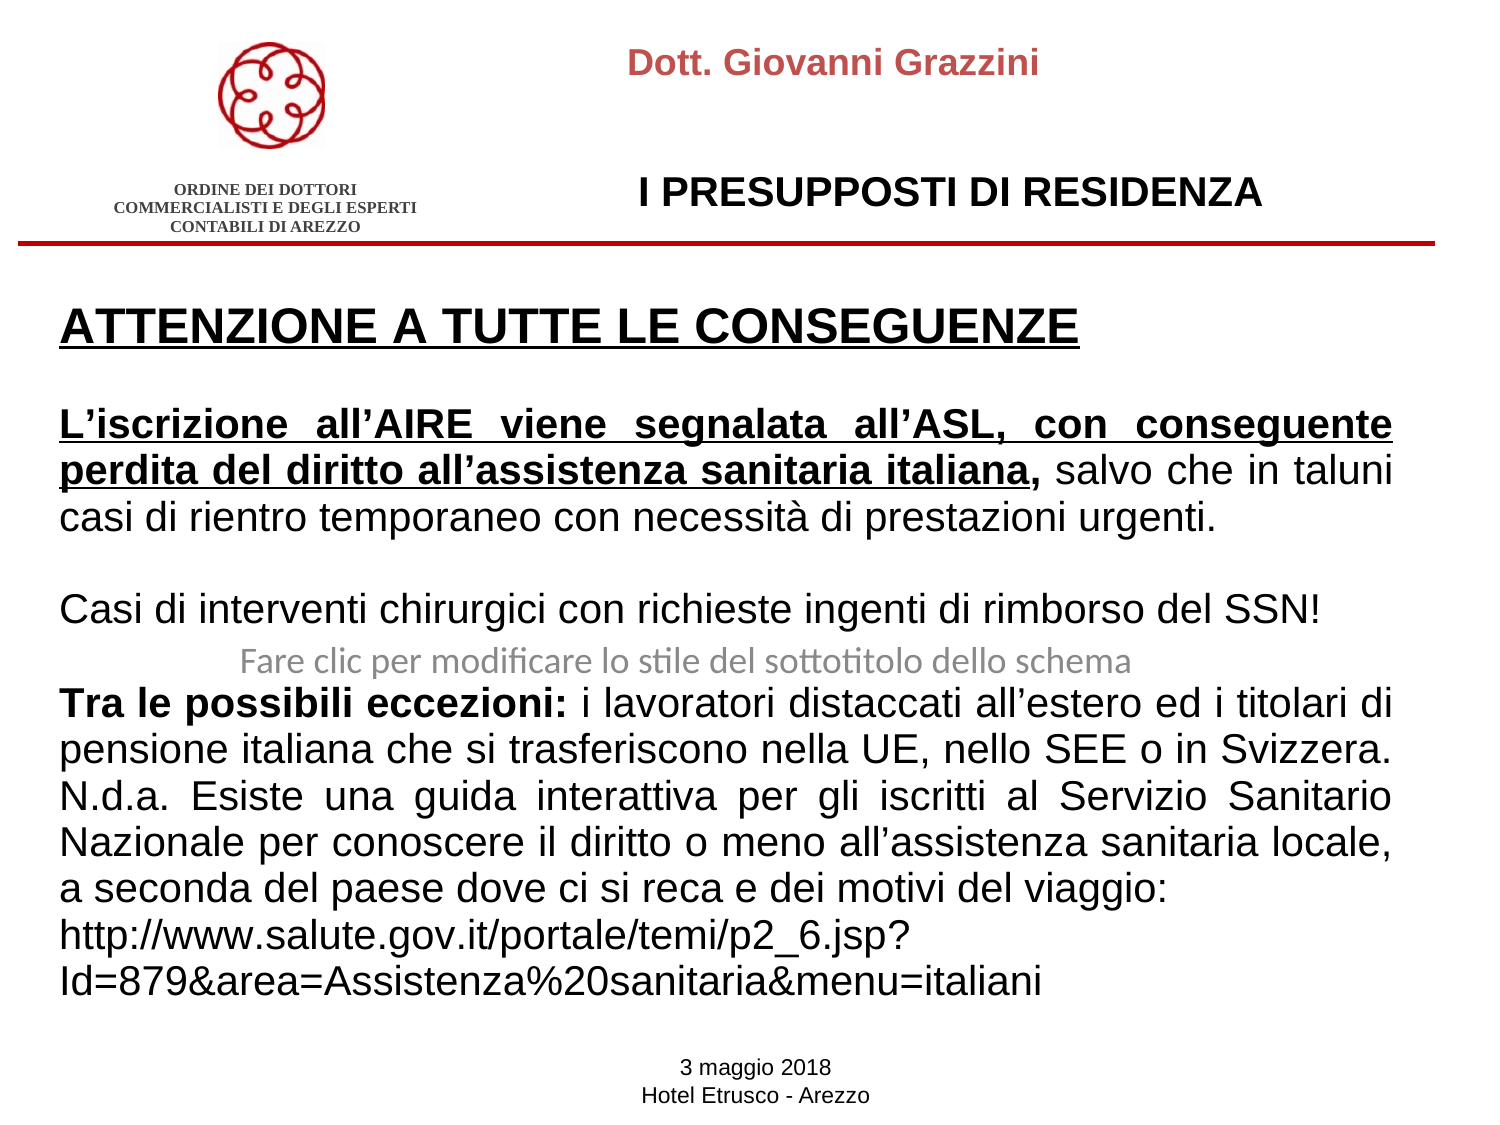

Dott. Giovanni Grazzini
I PRESUPPOSTI DI RESIDENZA
ORDINE DEI DOTTORI
COMMERCIALISTI E DEGLI ESPERTI
CONTABILI DI AREZZO
ATTENZIONE A TUTTE LE CONSEGUENZE
L’iscrizione all’AIRE viene segnalata all’ASL, con conseguente perdita del diritto all’assistenza sanitaria italiana, salvo che in taluni casi di rientro temporaneo con necessità di prestazioni urgenti.
Casi di interventi chirurgici con richieste ingenti di rimborso del SSN!
Tra le possibili eccezioni: i lavoratori distaccati all’estero ed i titolari di pensione italiana che si trasferiscono nella UE, nello SEE o in Svizzera. N.d.a. Esiste una guida interattiva per gli iscritti al Servizio Sanitario Nazionale per conoscere il diritto o meno all’assistenza sanitaria locale, a seconda del paese dove ci si reca e dei motivi del viaggio:
http://www.salute.gov.it/portale/temi/p2_6.jsp?
Id=879&area=Assistenza%20sanitaria&menu=italiani
3 maggio 2018
Hotel Etrusco - Arezzo